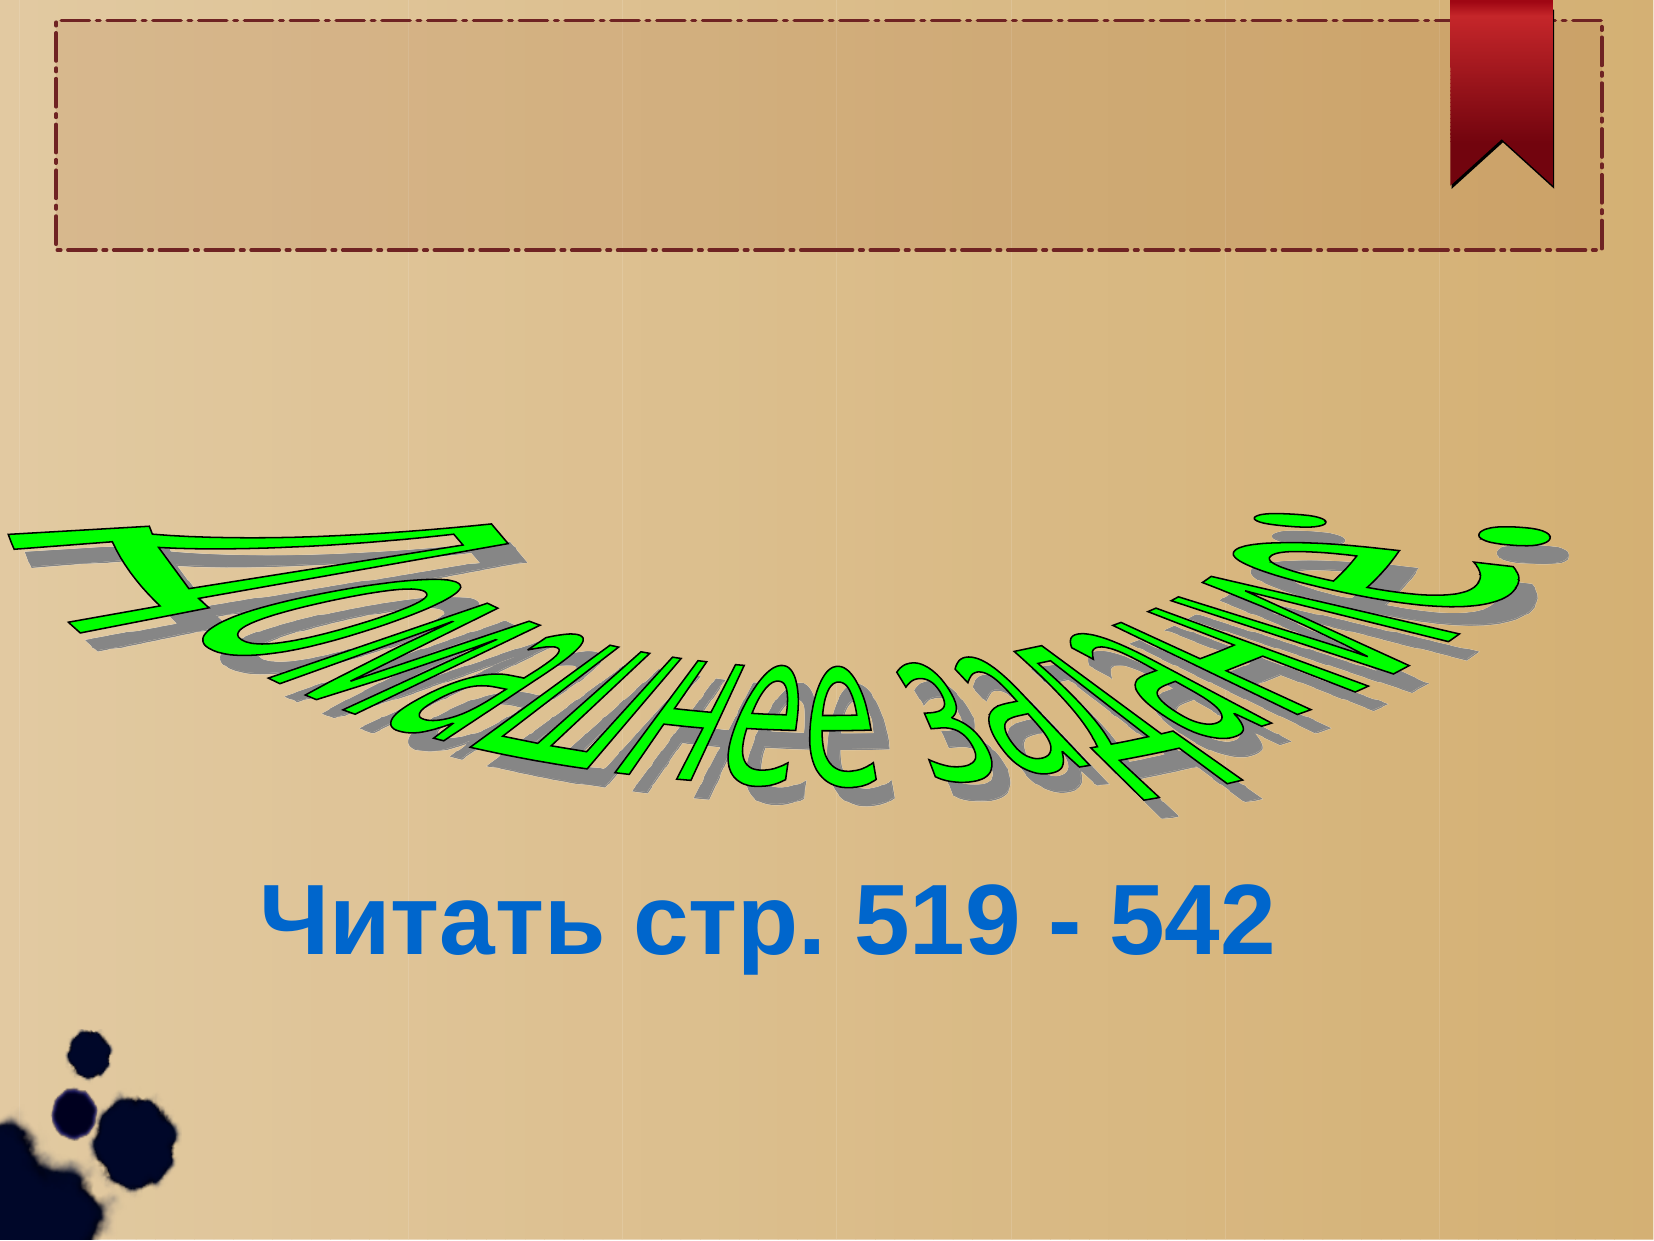

# Читать стр. 519 - 542
Домашнее задание: